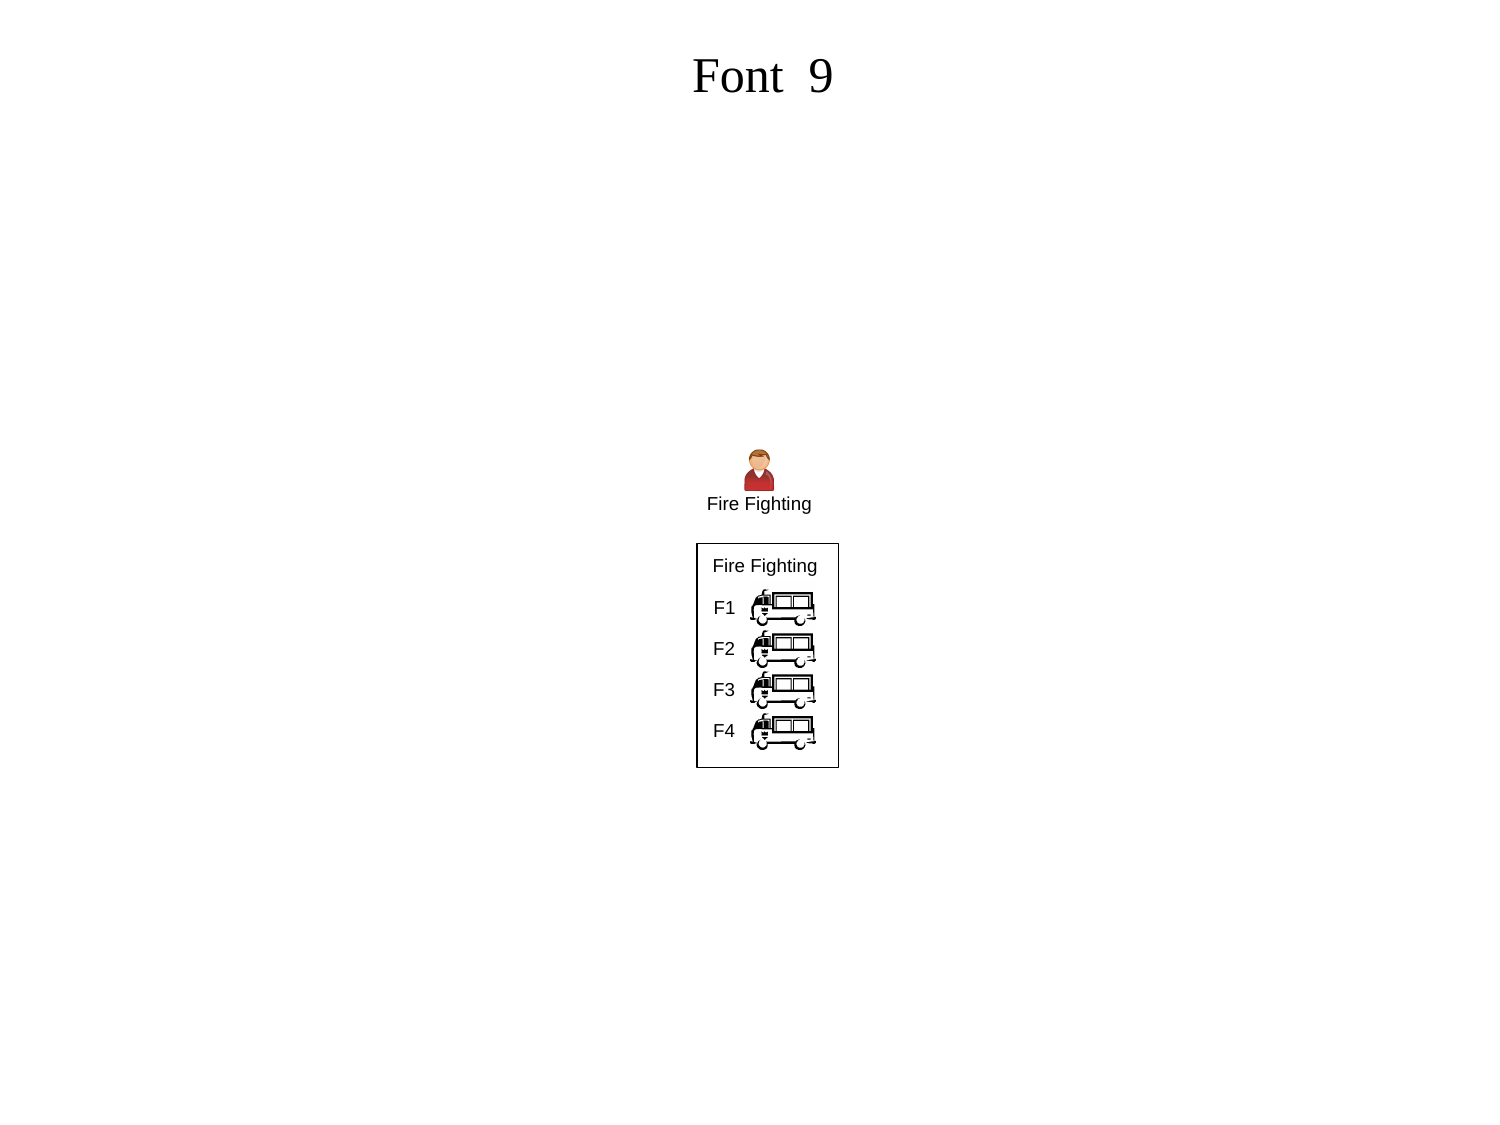

Font 9
Fire Fighting
Fire Fighting
F1
F2
F3
F4